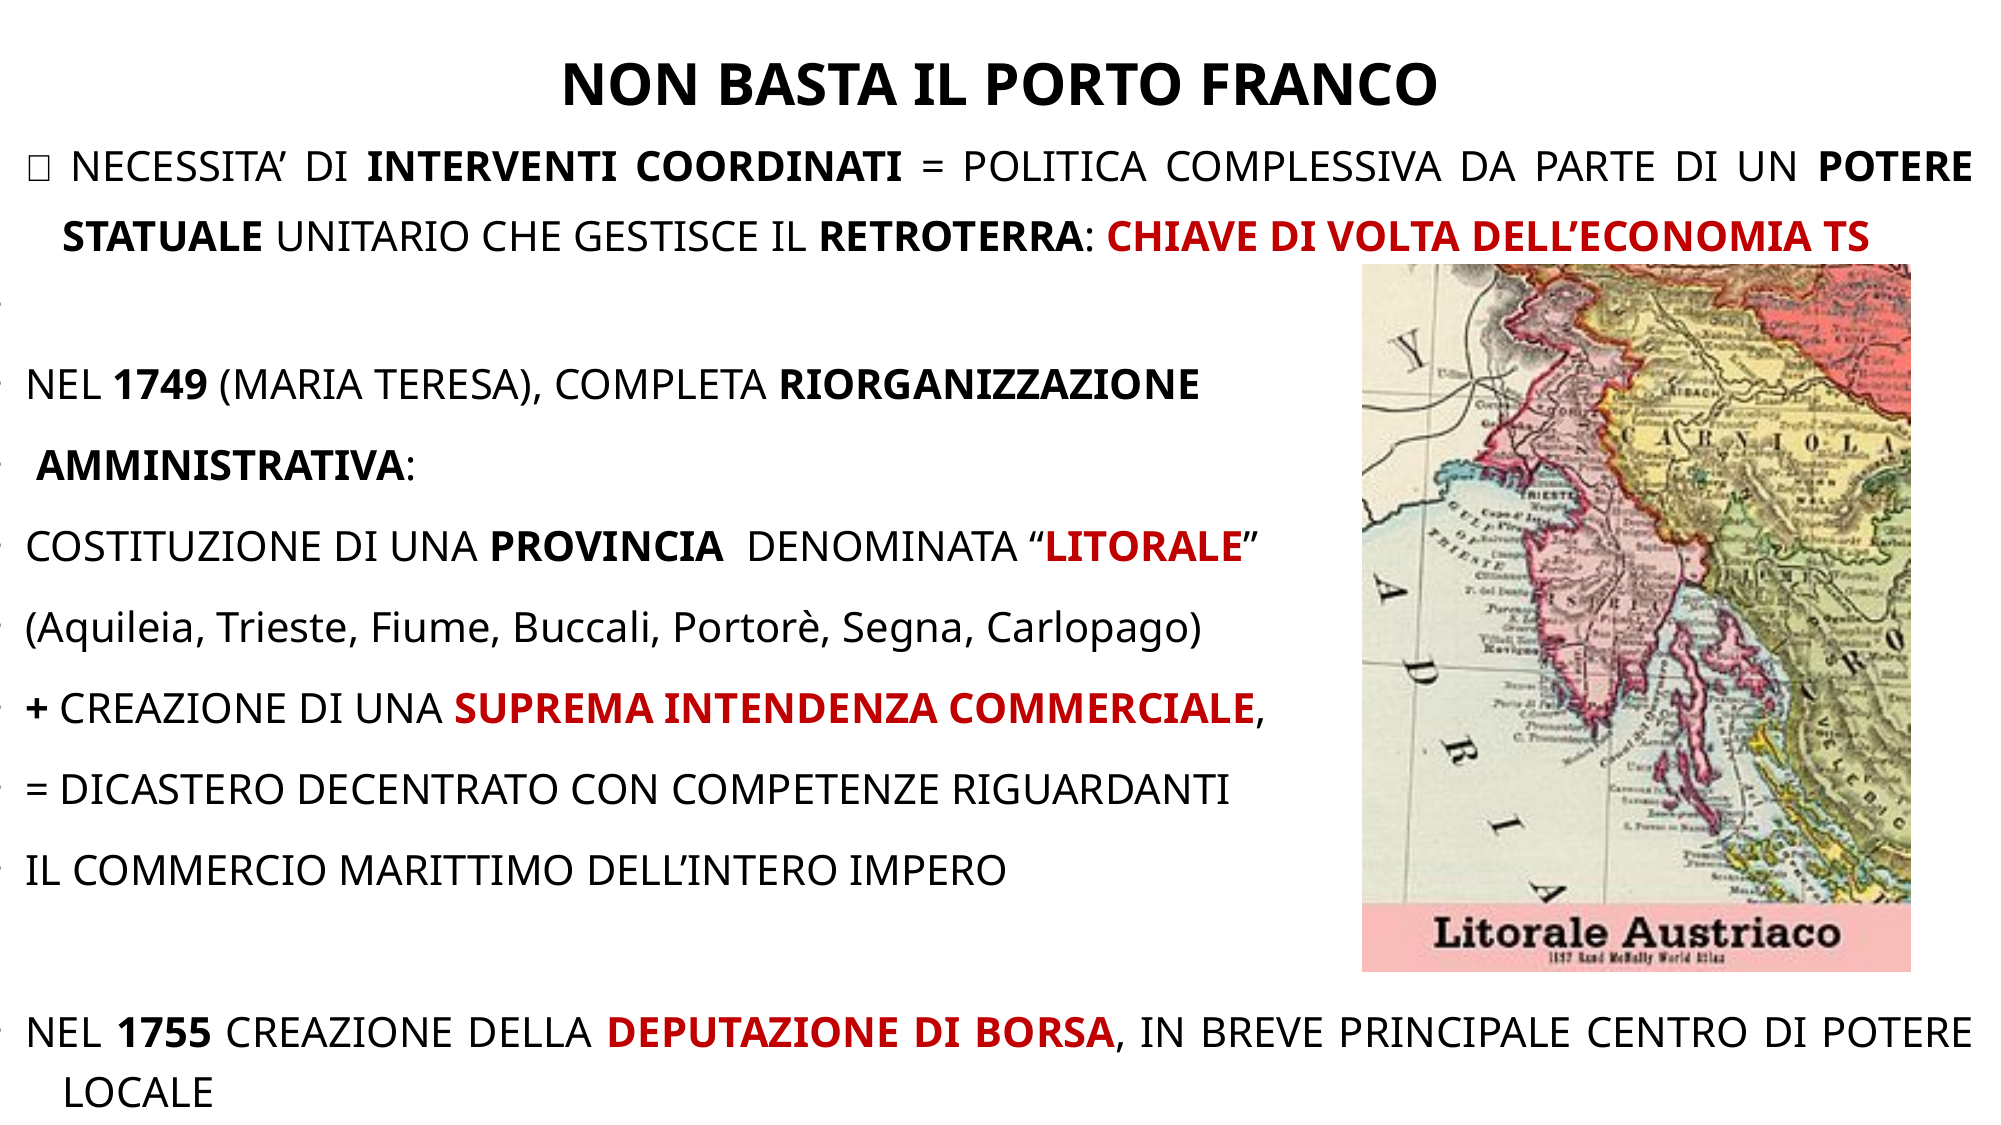

# NON BASTA IL PORTO FRANCO
 NECESSITA’ DI INTERVENTI COORDINATI = POLITICA COMPLESSIVA DA PARTE DI UN POTERE STATUALE UNITARIO CHE GESTISCE IL RETROTERRA: CHIAVE DI VOLTA DELL’ECONOMIA TS
NEL 1749 (MARIA TERESA), COMPLETA RIORGANIZZAZIONE
 AMMINISTRATIVA:
COSTITUZIONE DI UNA PROVINCIA DENOMINATA “LITORALE”
(Aquileia, Trieste, Fiume, Buccali, Portorè, Segna, Carlopago)
+ CREAZIONE DI UNA SUPREMA INTENDENZA COMMERCIALE,
= DICASTERO DECENTRATO CON COMPETENZE RIGUARDANTI
IL COMMERCIO MARITTIMO DELL’INTERO IMPERO
NEL 1755 CREAZIONE DELLA DEPUTAZIONE DI BORSA, IN BREVE PRINCIPALE CENTRO DI POTERE LOCALE